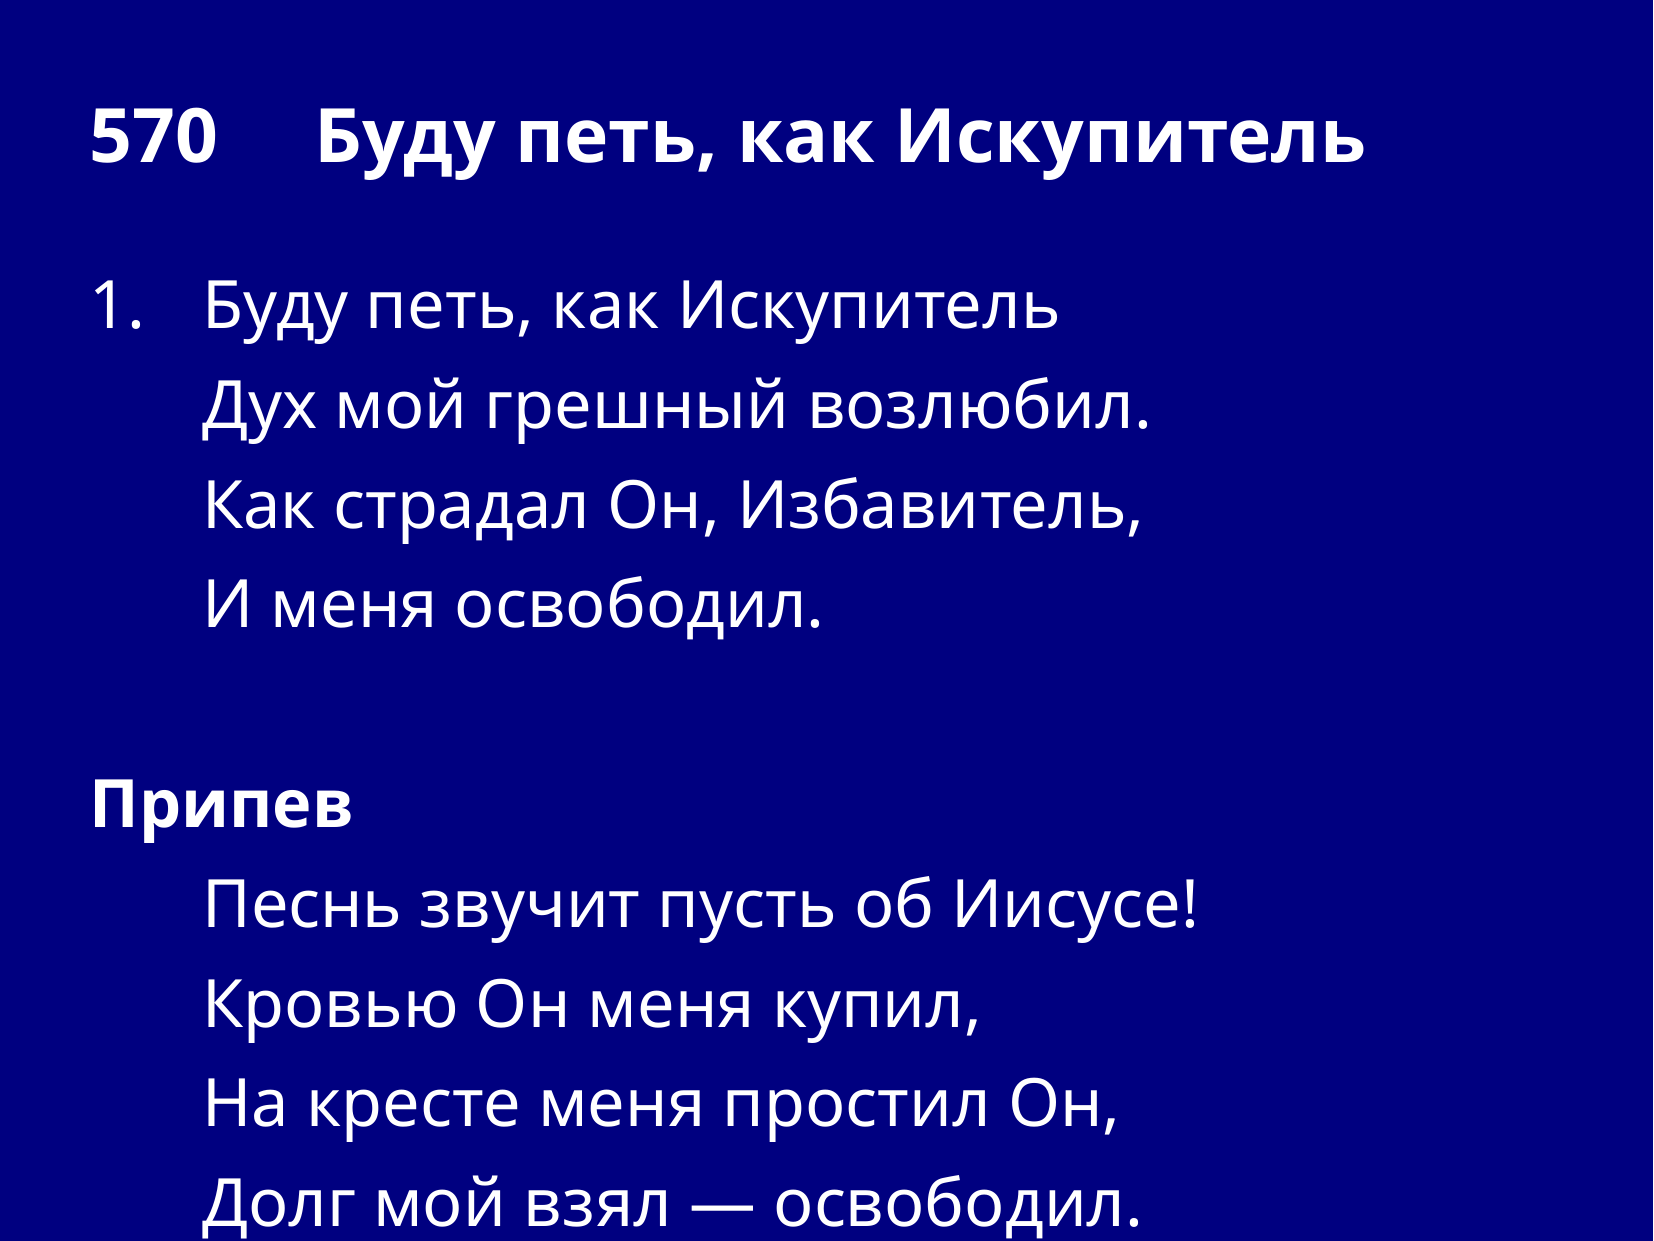

570	Буду петь, как Искупитель
1.	Буду петь, как Искупитель
	Дух мой грешный возлюбил.
	Как страдал Он, Избавитель,
	И меня освободил.
Припев
	Песнь звучит пусть об Иисусе!
	Кровью Он меня купил,
	На кресте меня простил Он,
	Долг мой взял — освободил.